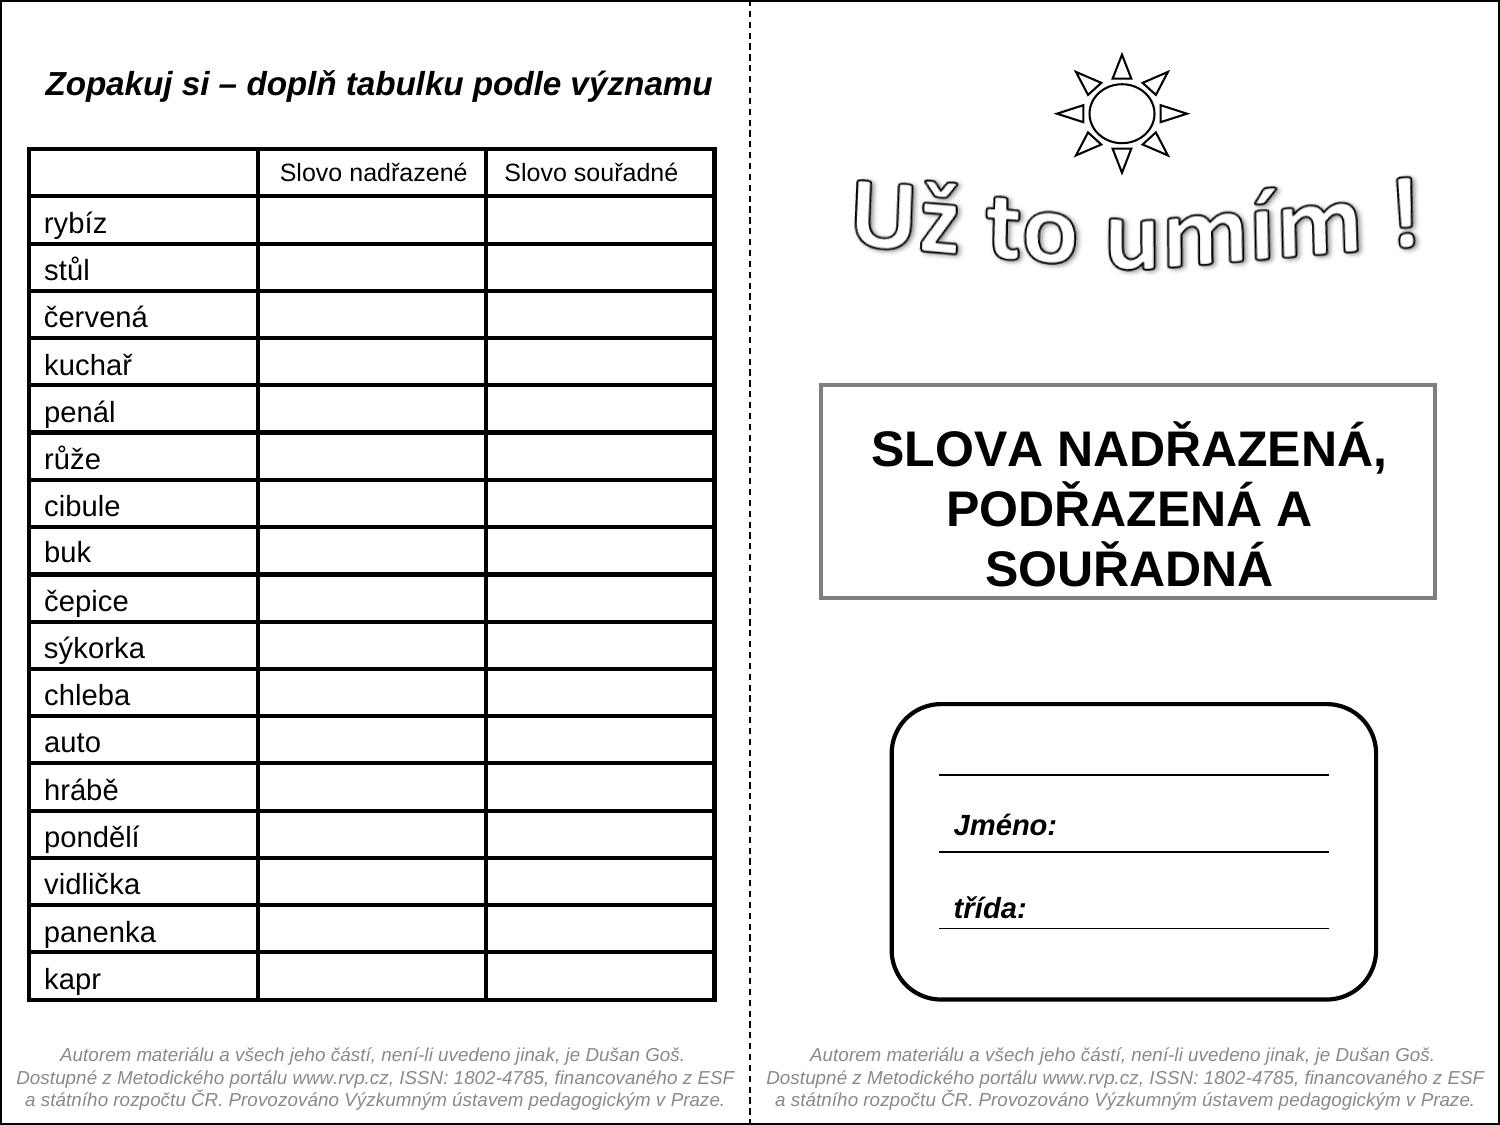

Zopakuj si – doplň tabulku podle významu
Slovo nadřazené
Slovo souřadné
rybíz
stůl
červená
kuchař
penál
růže
cibule
buk
čepice
sýkorka
chleba
auto
hrábě
pondělí
vidlička
panenka
kapr
SLOVA NADŘAZENÁ, PODŘAZENÁ A SOUŘADNÁ
Jméno:
třída:
Autorem materiálu a všech jeho částí, není-li uvedeno jinak, je Dušan Goš.
Dostupné z Metodického portálu www.rvp.cz, ISSN: 1802-4785, financovaného z ESF a státního rozpočtu ČR. Provozováno Výzkumným ústavem pedagogickým v Praze.
Autorem materiálu a všech jeho částí, není-li uvedeno jinak, je Dušan Goš.
Dostupné z Metodického portálu www.rvp.cz, ISSN: 1802-4785, financovaného z ESF a státního rozpočtu ČR. Provozováno Výzkumným ústavem pedagogickým v Praze.